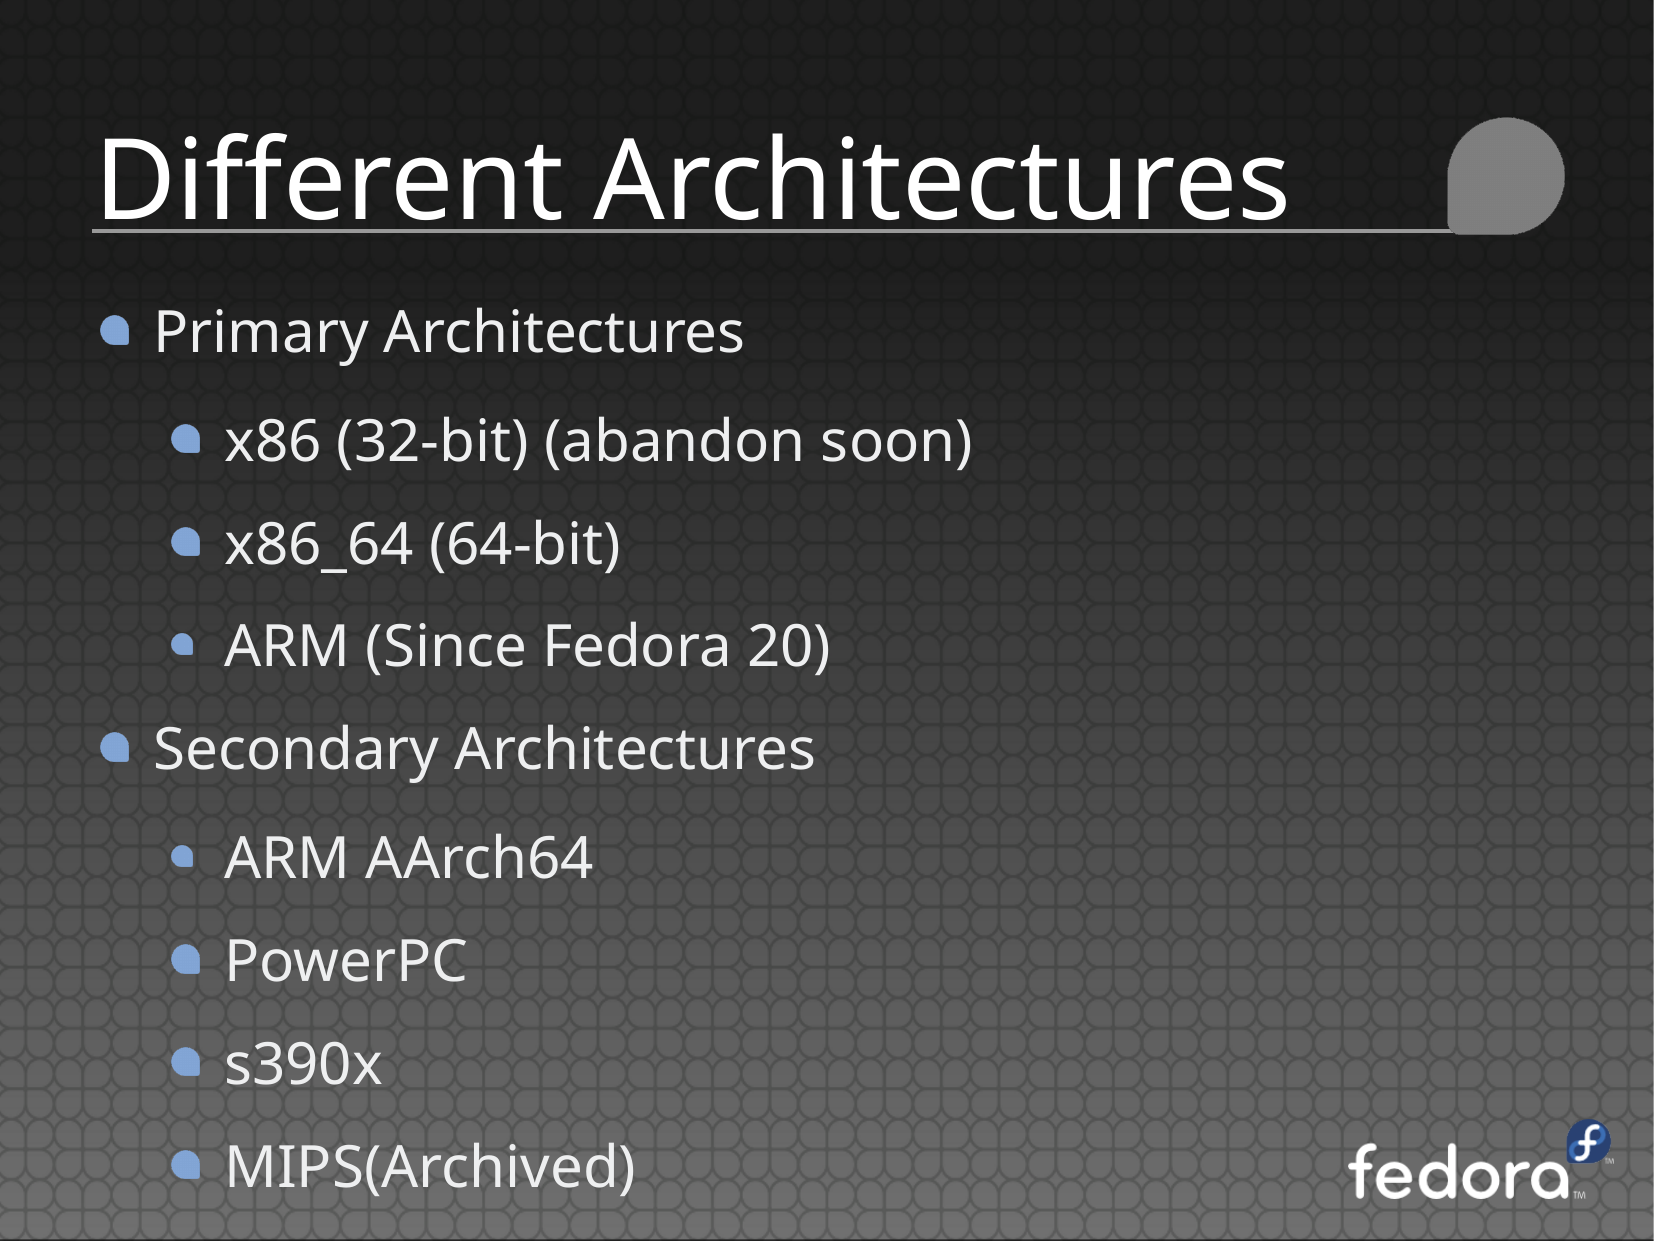

Different Architectures
# Primary Architectures
x86 (32-bit) (abandon soon)
x86_64 (64-bit)
ARM (Since Fedora 20)
Secondary Architectures
ARM AArch64
PowerPC
s390x
MIPS(Archived)